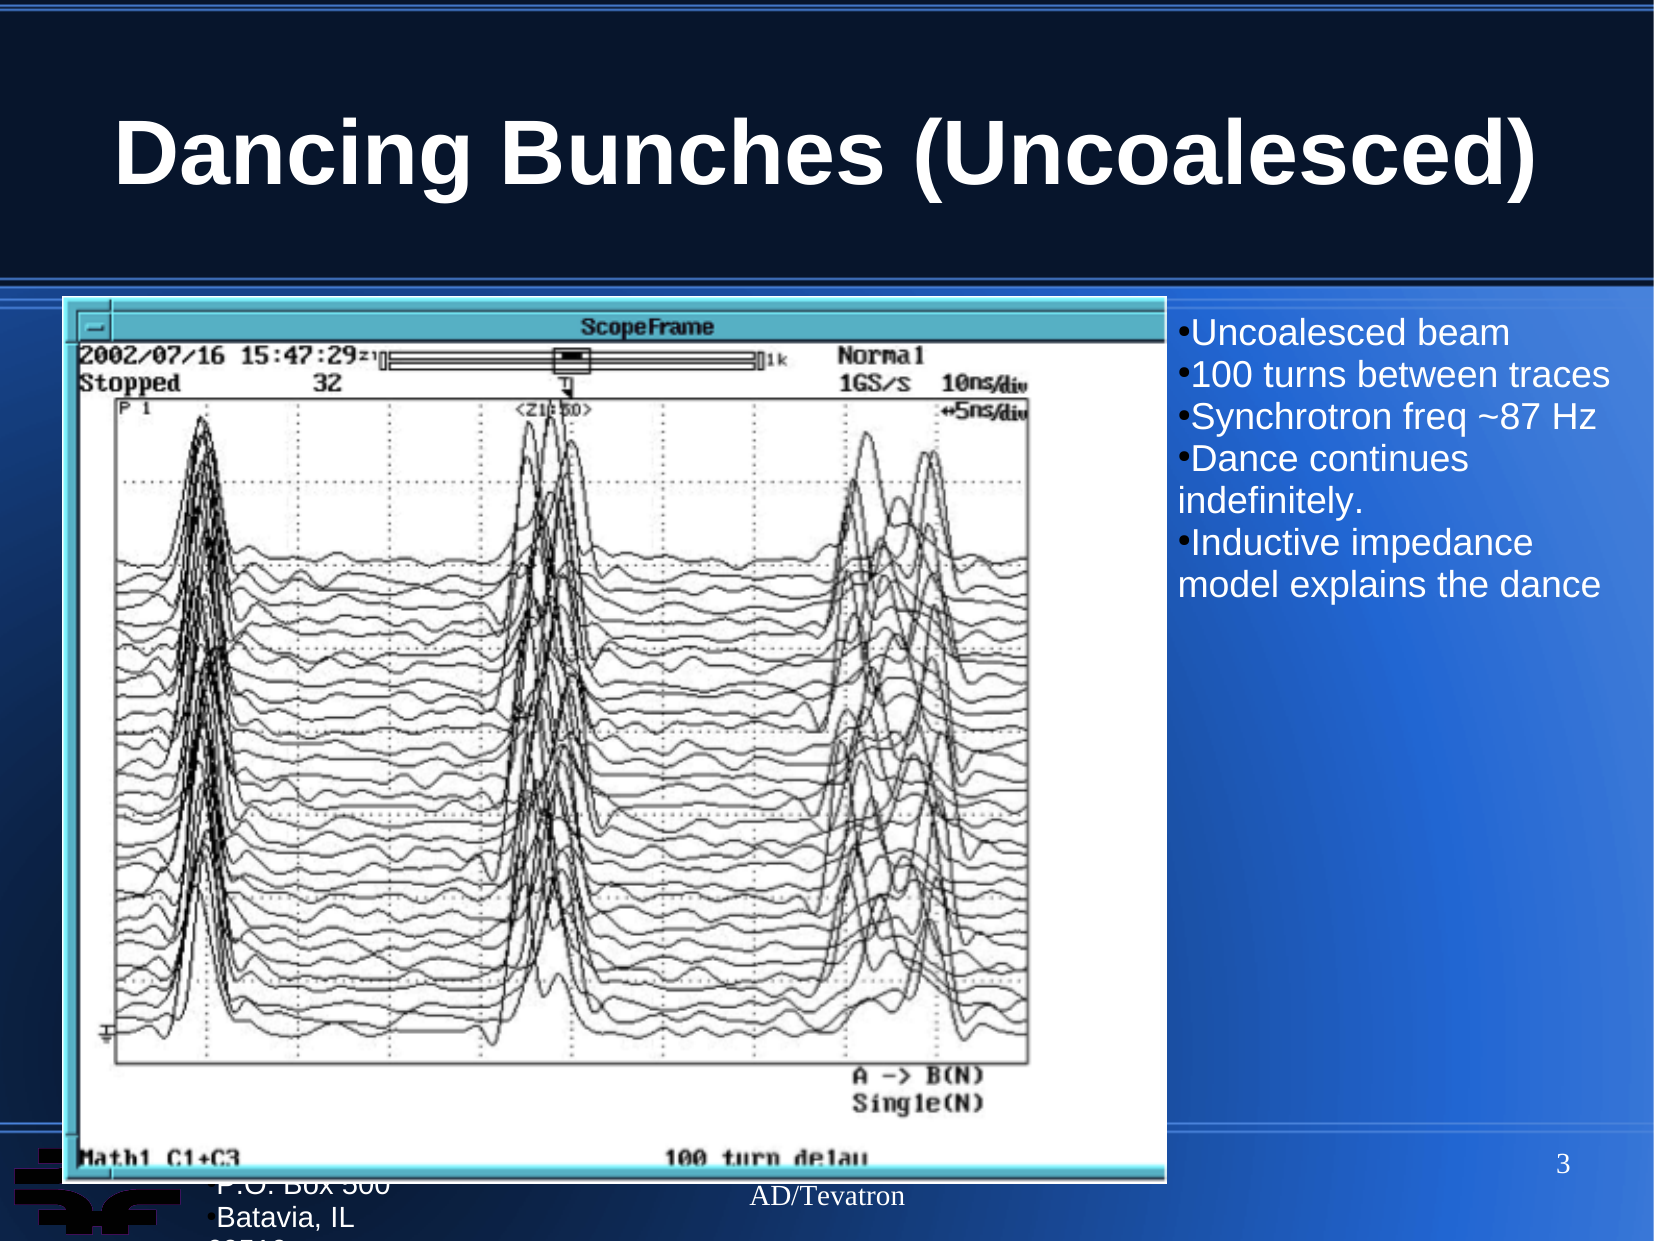

# Dancing Bunches (Uncoalesced)
Uncoalesced beam
100 turns between traces
Synchrotron freq ~87 Hz
Dance continues indefinitely.
Inductive impedance model explains the dance
3